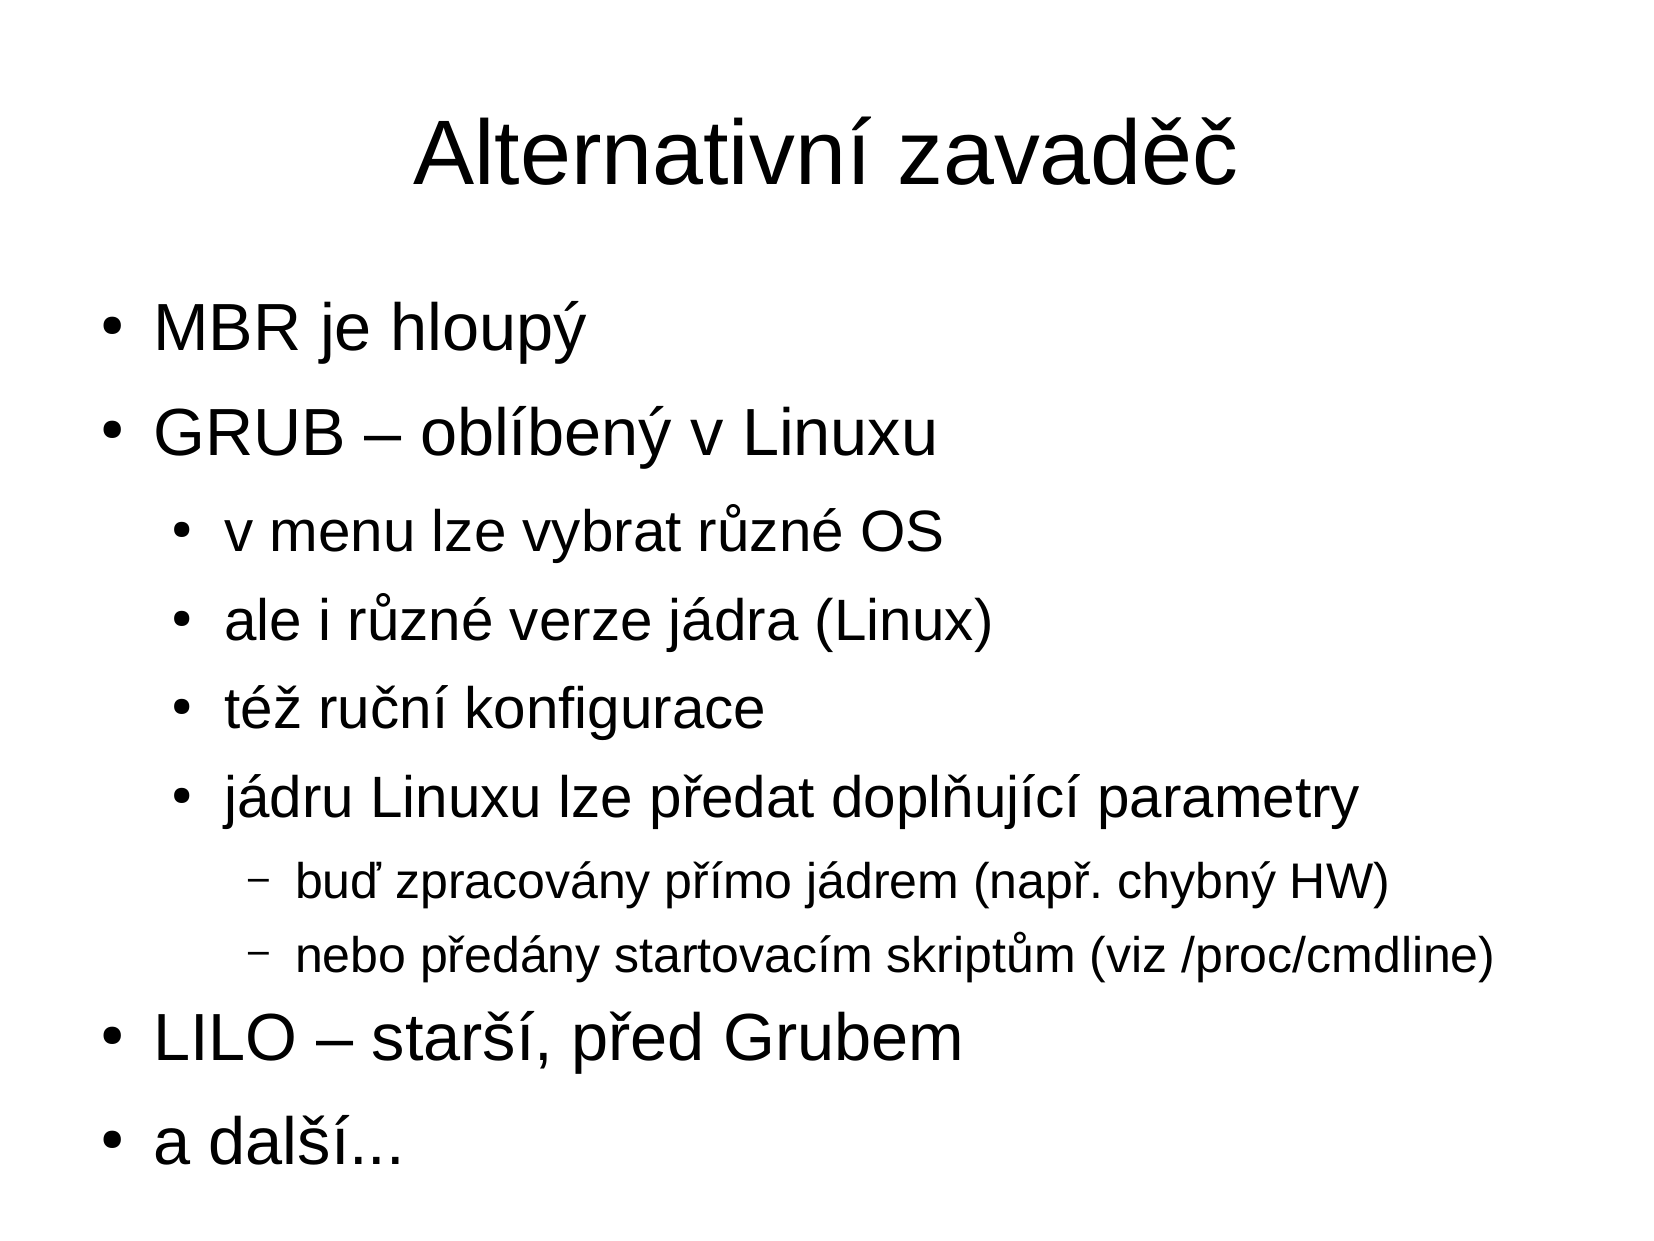

# Alternativní zavaděč
MBR je hloupý
GRUB – oblíbený v Linuxu
v menu lze vybrat různé OS
ale i různé verze jádra (Linux)
též ruční konfigurace
jádru Linuxu lze předat doplňující parametry
buď zpracovány přímo jádrem (např. chybný HW)
nebo předány startovacím skriptům (viz /proc/cmdline)
LILO – starší, před Grubem
a další...